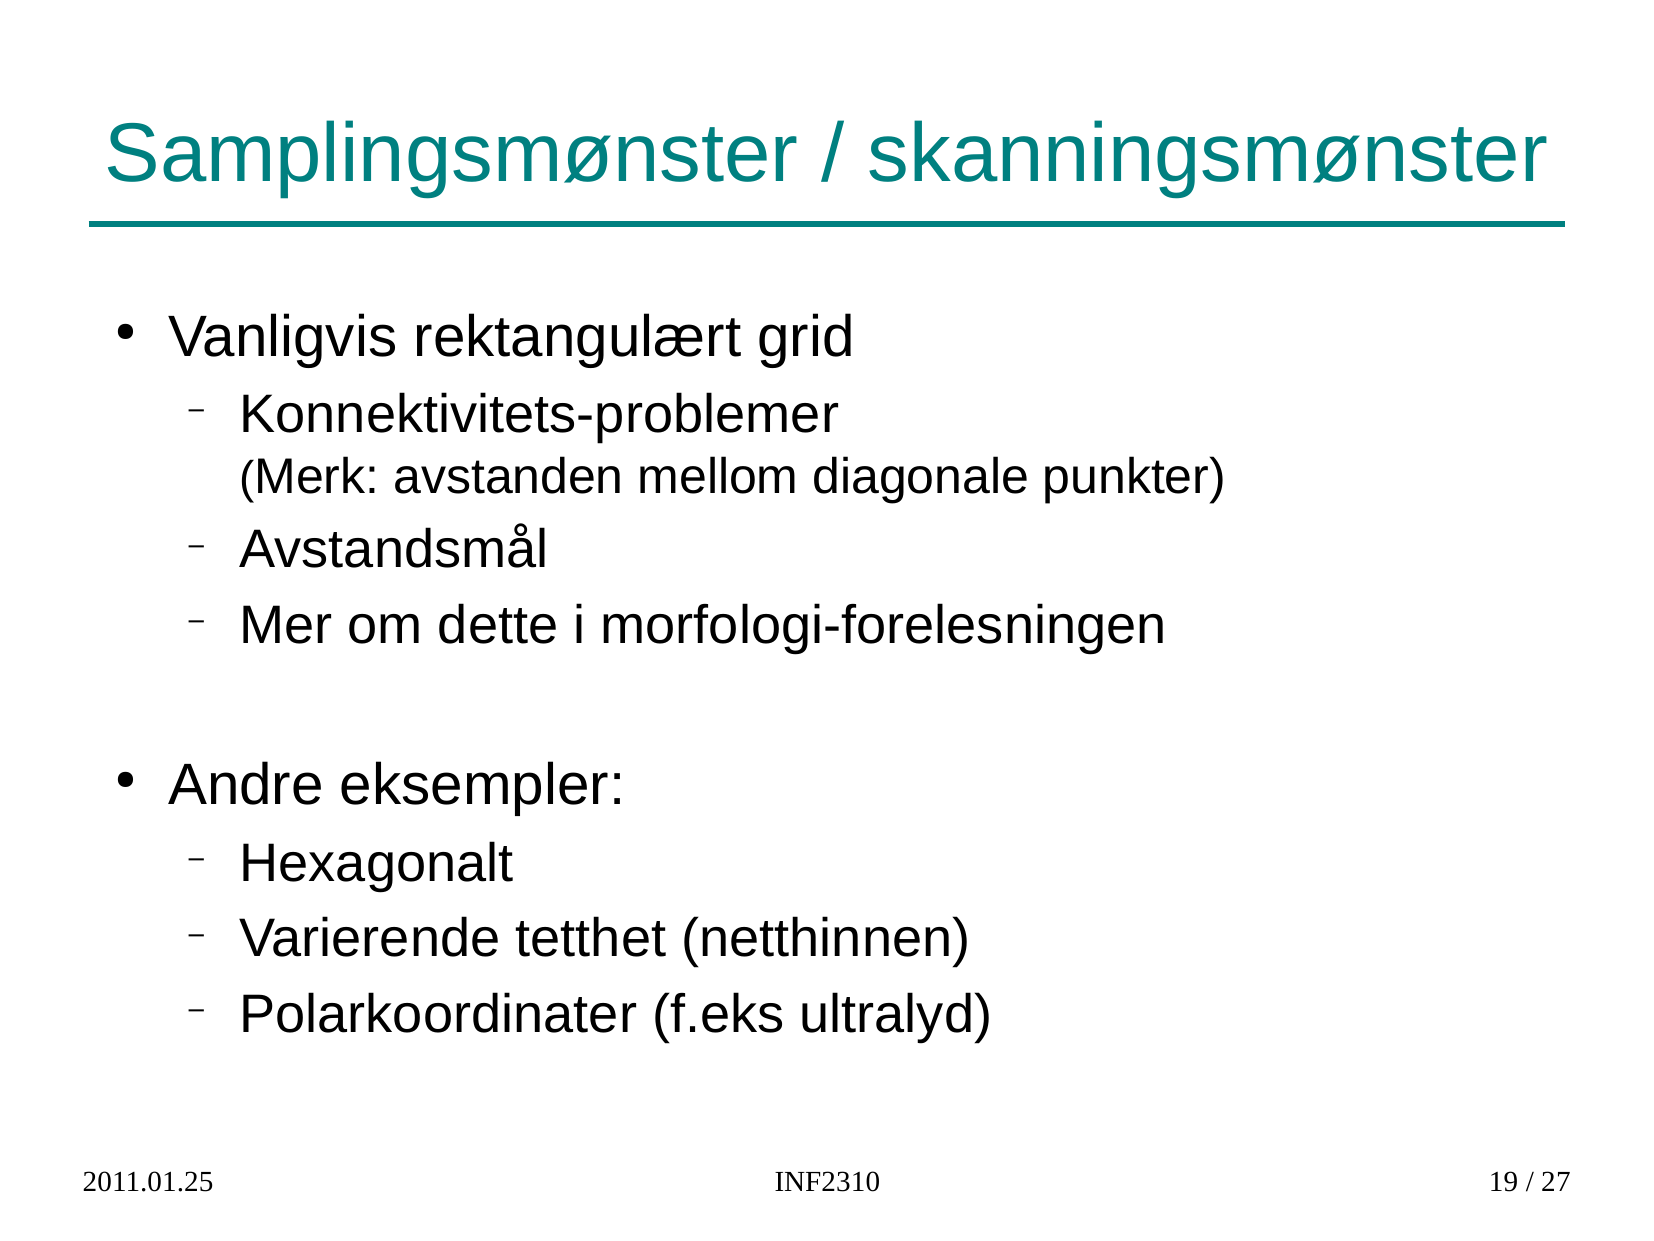

Samplingsmønster / skanningsmønster
# Vanligvis rektangulært grid
Konnektivitets-problemer
(Merk: avstanden mellom diagonale punkter)
Avstandsmål
Mer om dette i morfologi-forelesningen
Andre eksempler:
Hexagonalt
Varierende tetthet (netthinnen)
Polarkoordinater (f.eks ultralyd)
2011.01.25
INF2310
19